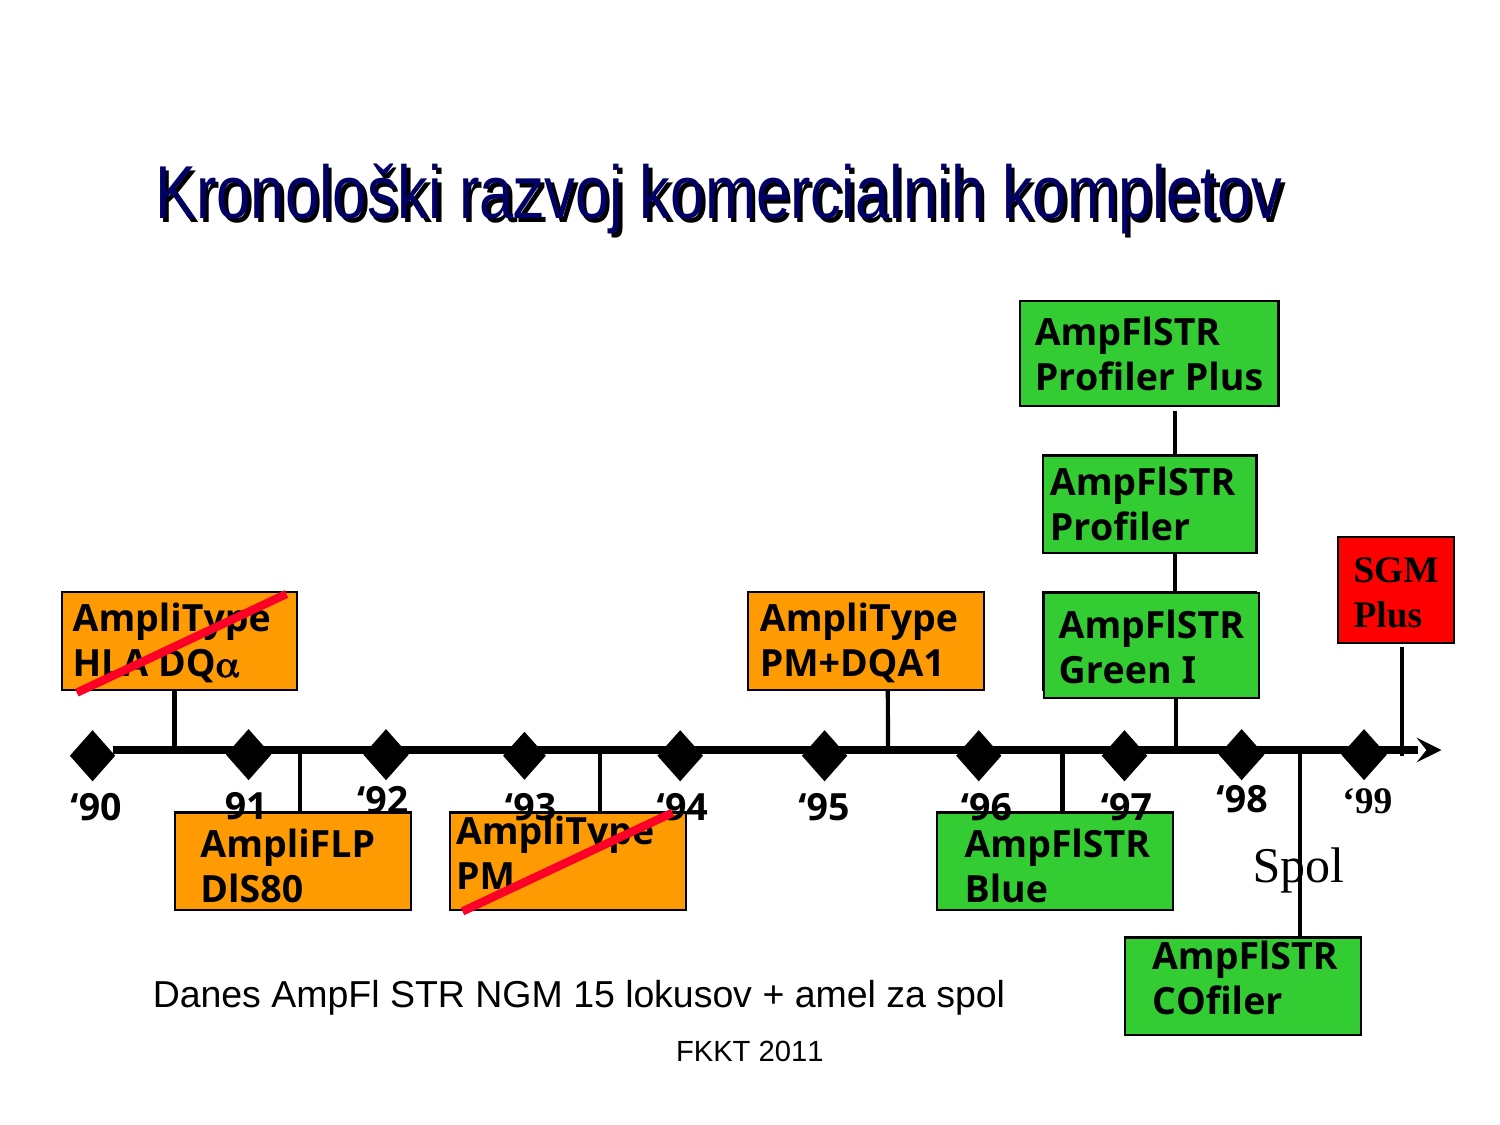

# Kronološki razvoj komercialnih kompletov
AmpFlSTR
Profiler Plus
AmpFlSTR
Profiler
SGM
Plus
AmpliType
HLA DQ
AmpliType
PM+DQA1
AmpFlSTR
Green I
‘91
‘93
‘94
‘95
‘96
‘97
‘92
‘98
‘99
‘90
AmpliType
PM
AmpliFLP
DlS80
AmpFlSTR
Blue
Spol
AmpFlSTR
COfiler
Danes AmpFl STR NGM 15 lokusov + amel za spol
FKKT 2011